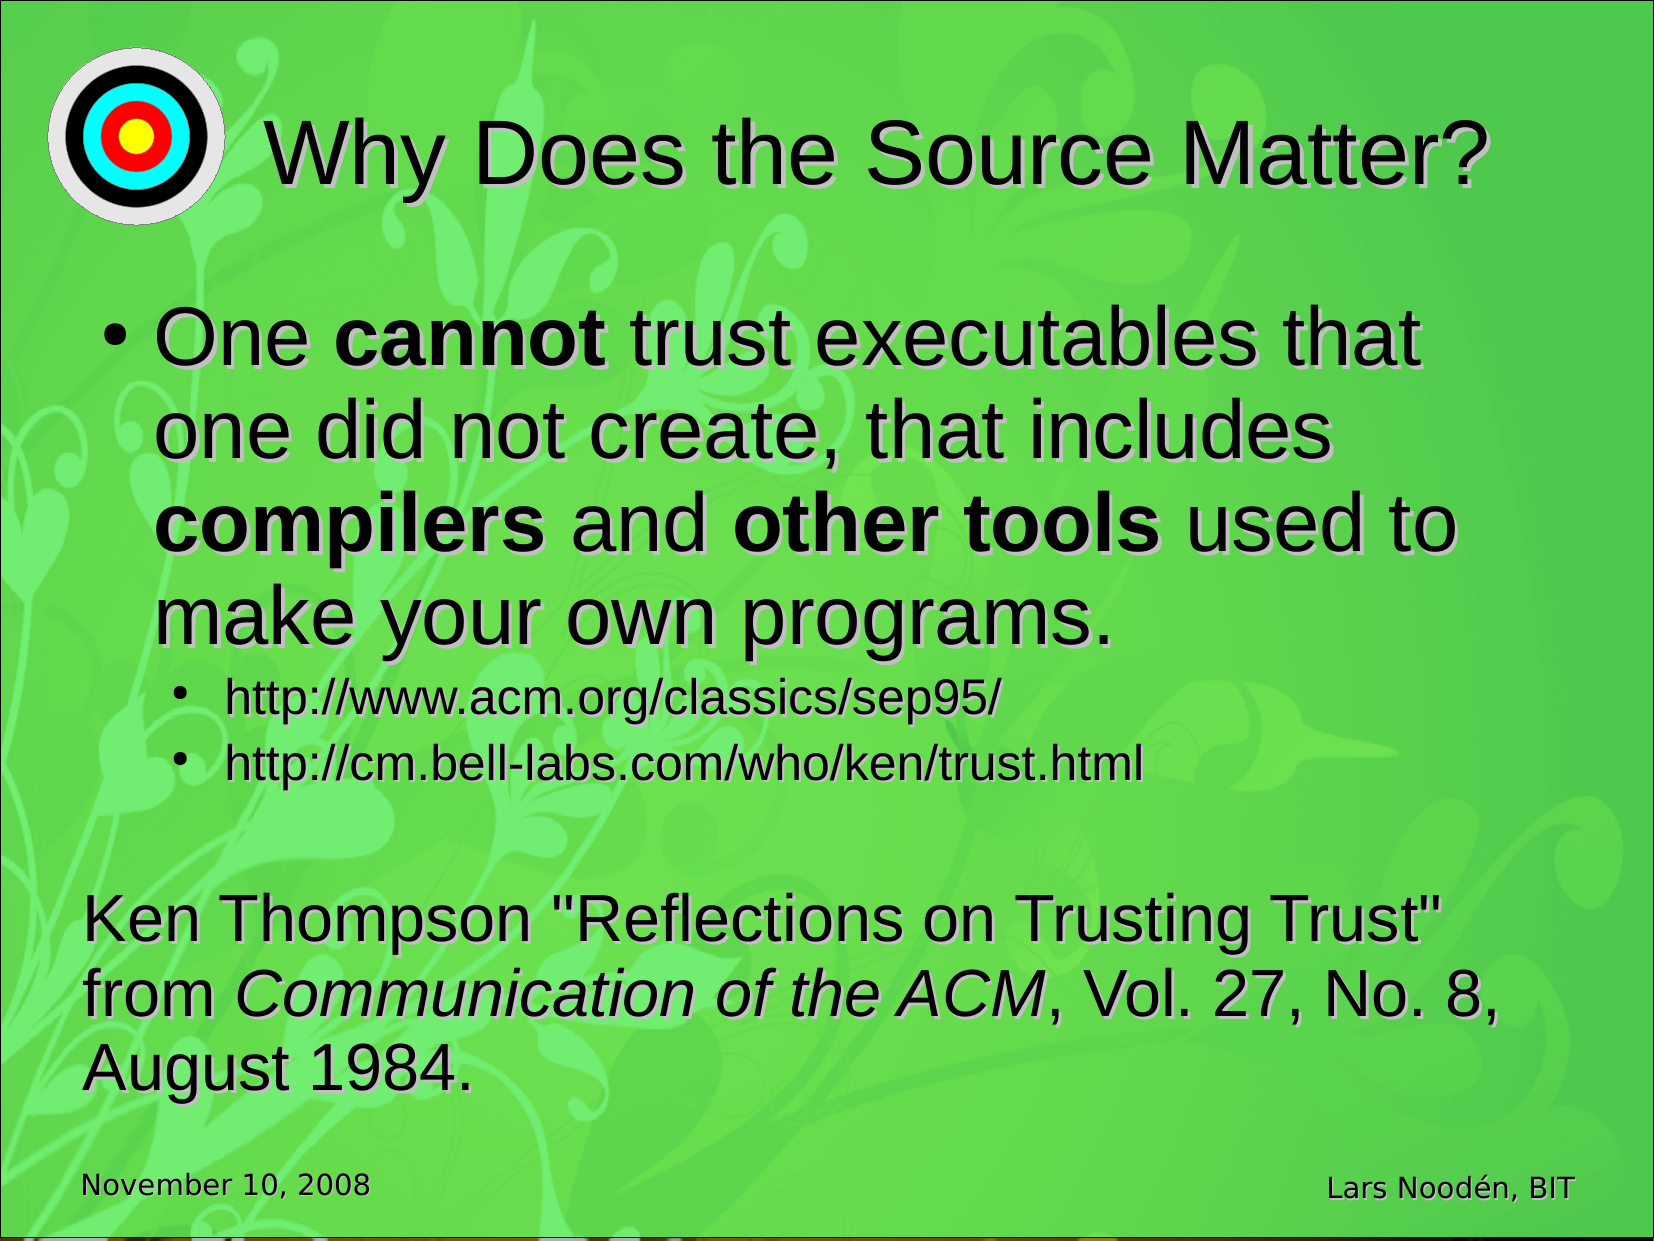

# Why Does the Source Matter?
One cannot trust executables that one did not create, that includes compilers and other tools used to make your own programs.
http://www.acm.org/classics/sep95/
http://cm.bell-labs.com/who/ken/trust.html
Ken Thompson "Reflections on Trusting Trust" from Communication of the ACM, Vol. 27, No. 8, August 1984.